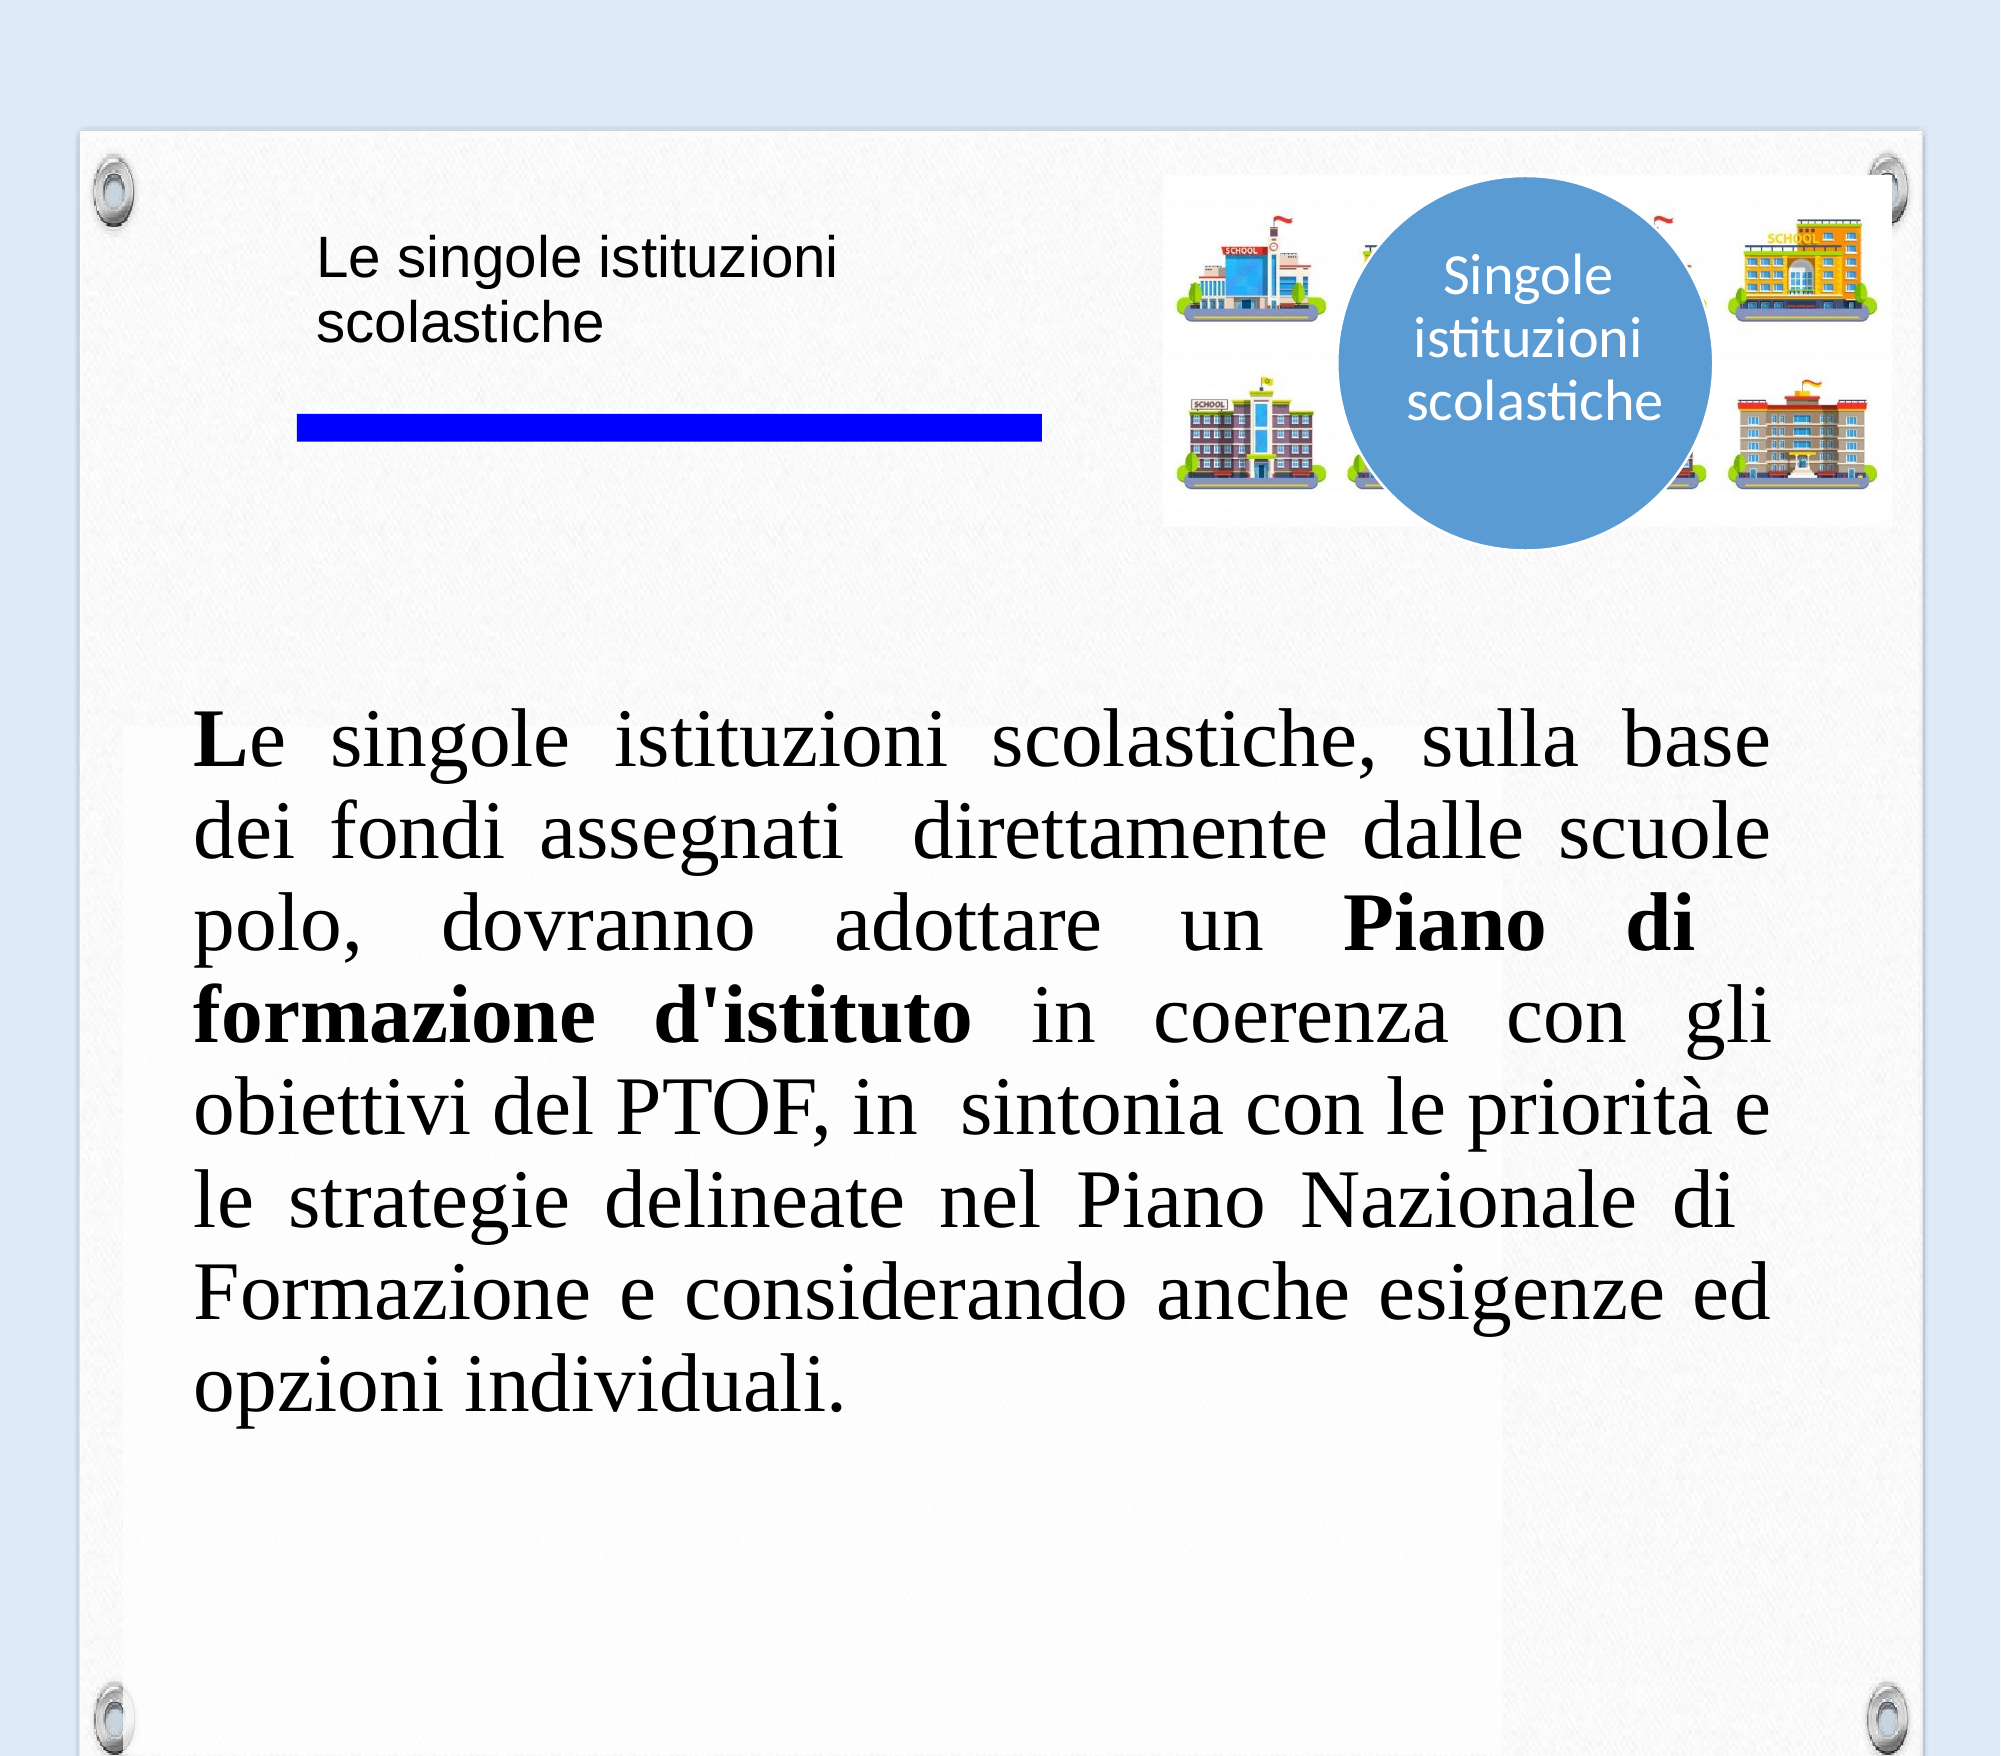

Le singole istituzioni scolastiche
# Singole istituzioni scolastiche
Le singole istituzioni scolastiche, sulla base dei fondi assegnati direttamente dalle scuole polo, dovranno adottare un Piano di formazione d'istituto in coerenza con gli obiettivi del PTOF, in sintonia con le priorità e le strategie delineate nel Piano Nazionale di Formazione e considerando anche esigenze ed opzioni individuali.